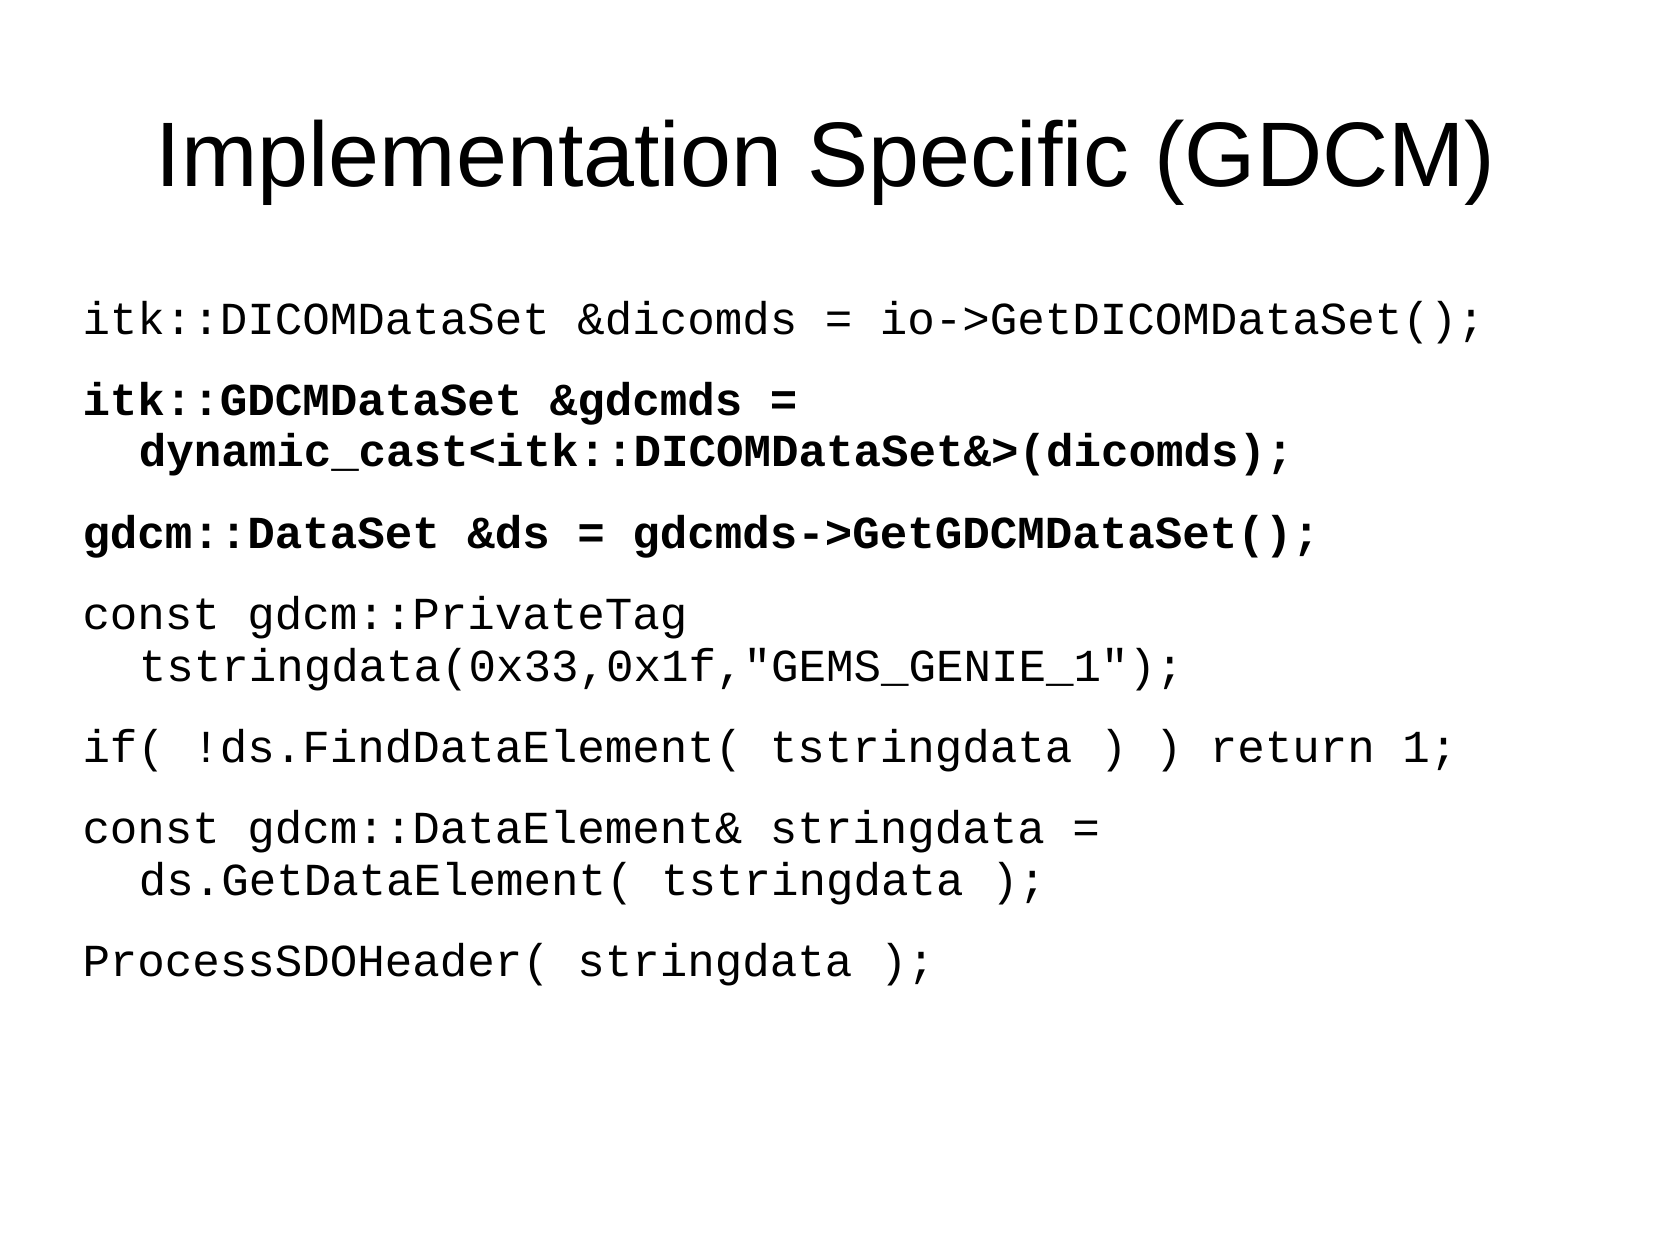

# Implementation Specific (GDCM)
itk::DICOMDataSet &dicomds = io->GetDICOMDataSet();
itk::GDCMDataSet &gdcmds = dynamic_cast<itk::DICOMDataSet&>(dicomds);
gdcm::DataSet &ds = gdcmds->GetGDCMDataSet();
const gdcm::PrivateTag tstringdata(0x33,0x1f,"GEMS_GENIE_1");
if( !ds.FindDataElement( tstringdata ) ) return 1;
const gdcm::DataElement& stringdata = ds.GetDataElement( tstringdata );
ProcessSDOHeader( stringdata );